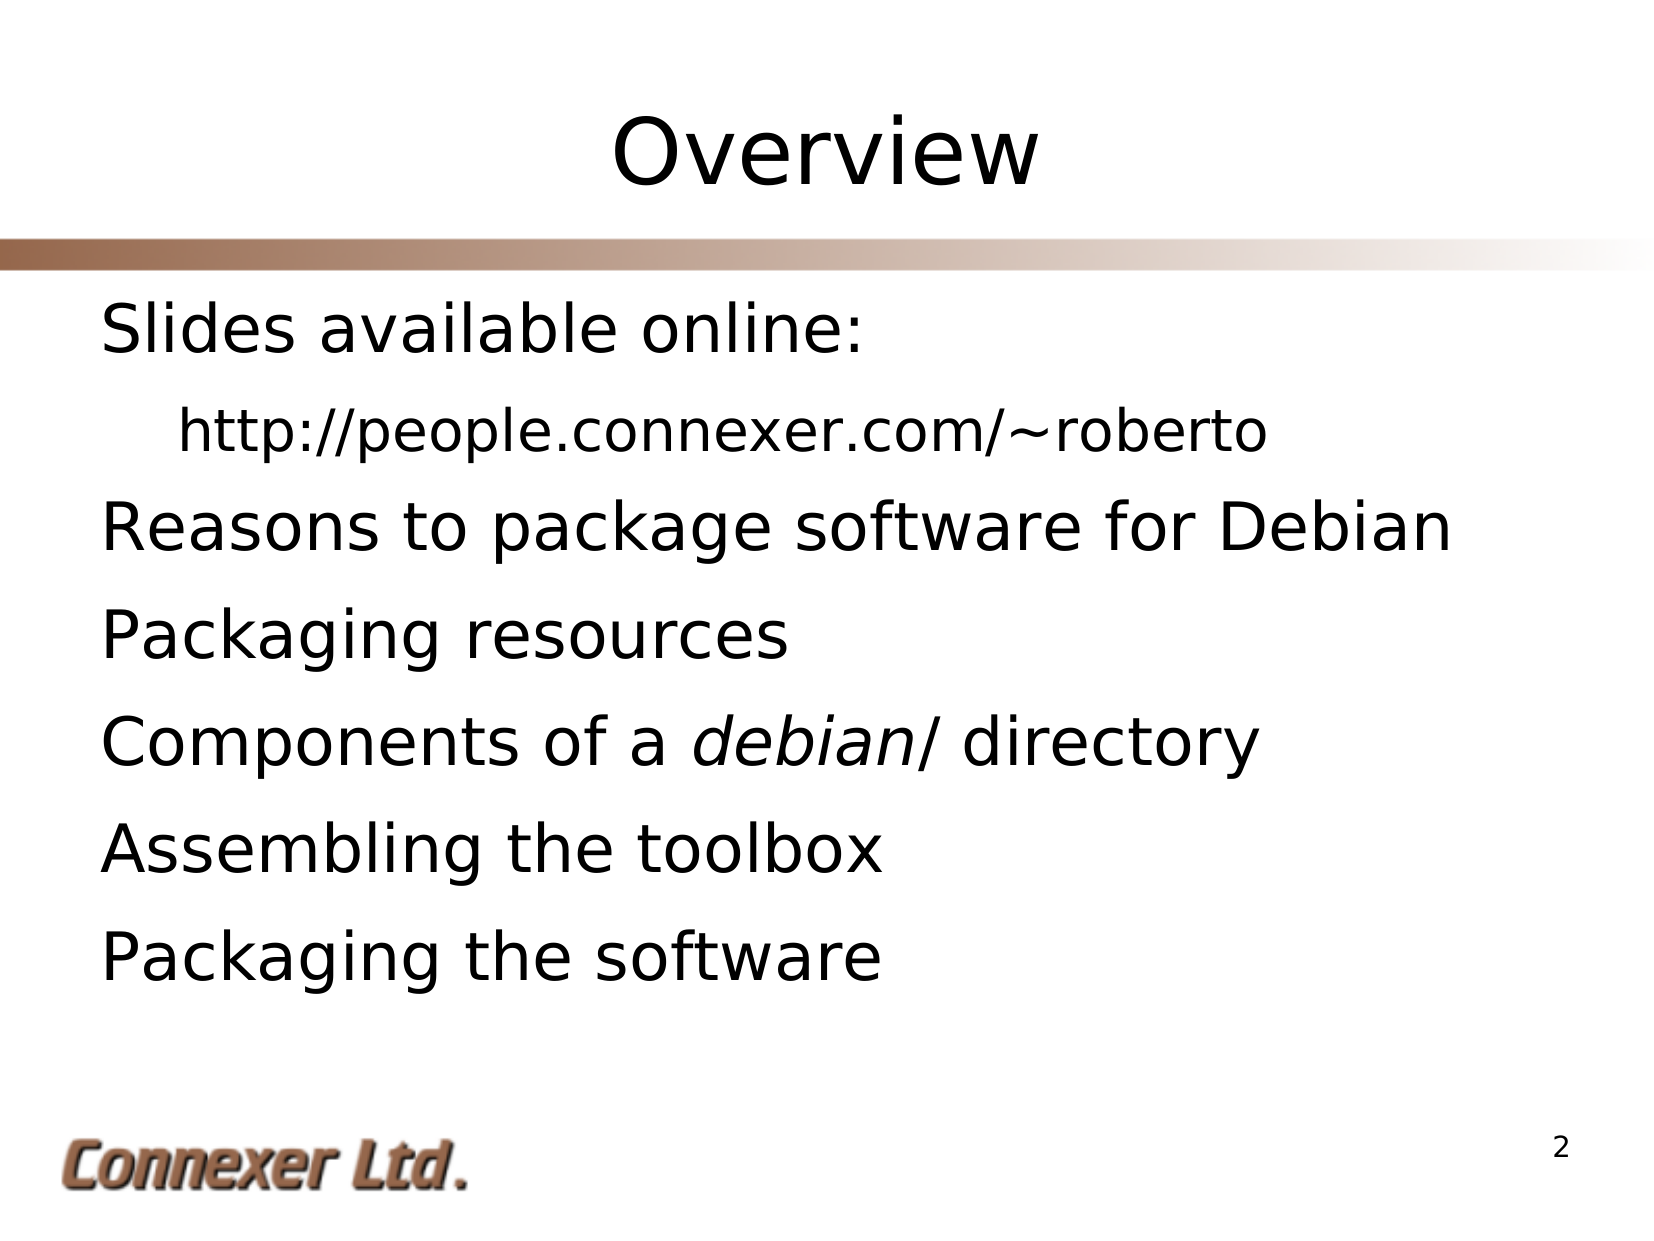

# Overview
Slides available online:
http://people.connexer.com/~roberto
Reasons to package software for Debian
Packaging resources
Components of a debian/ directory
Assembling the toolbox
Packaging the software
2